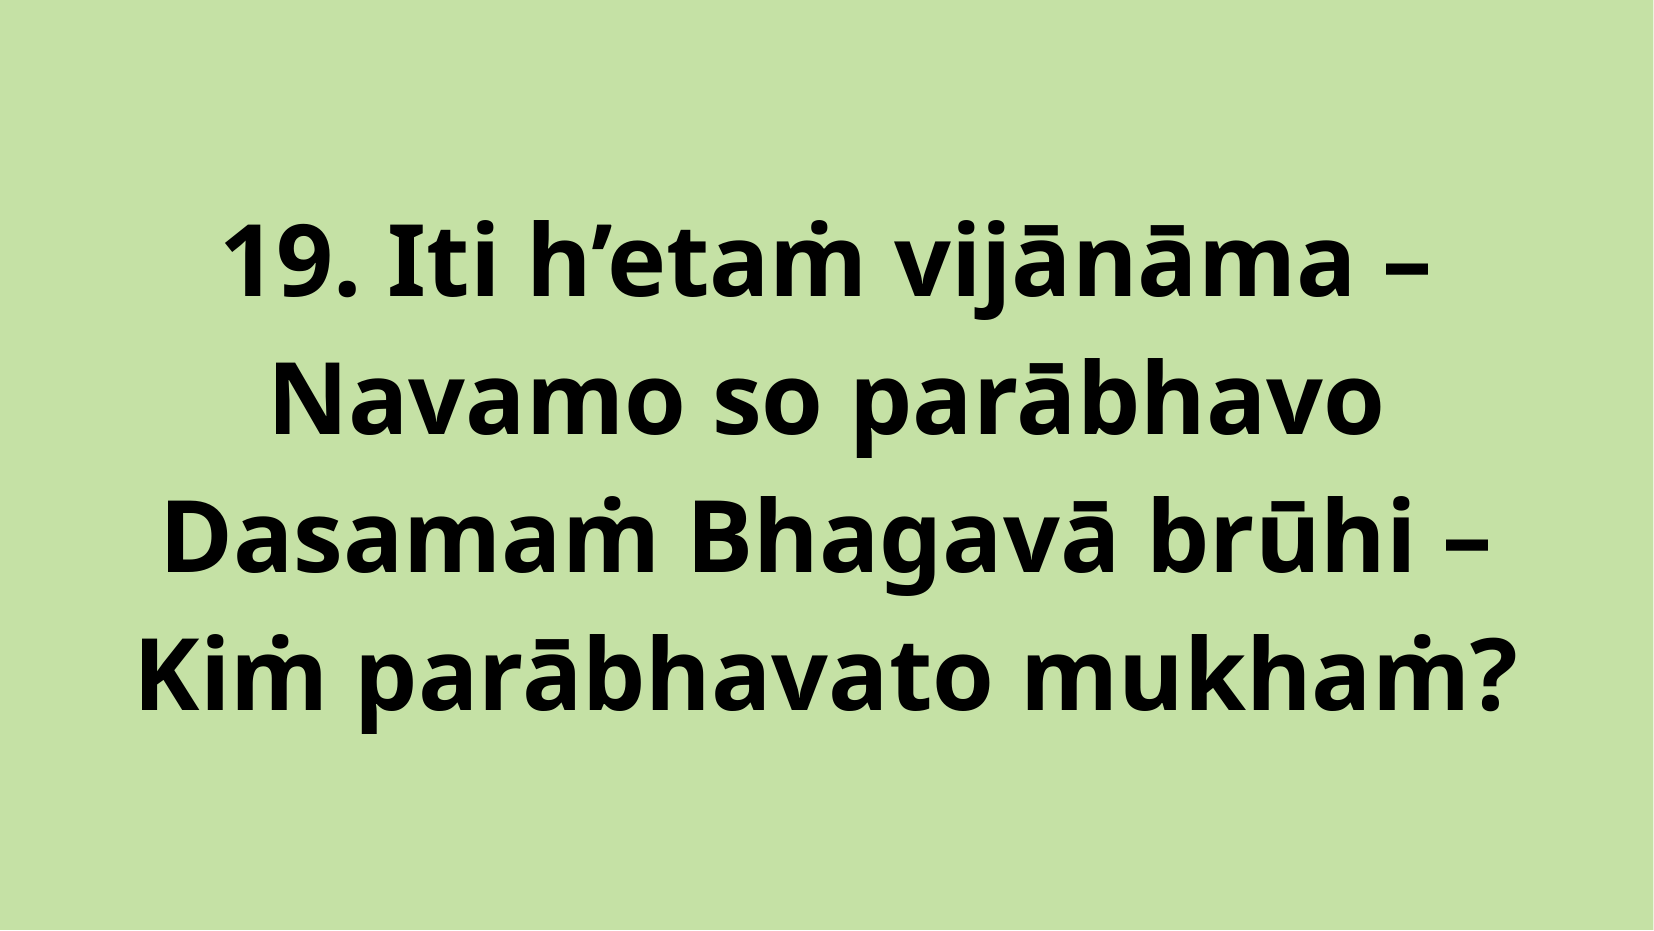

# 19. Iti h’etaṁ vijānāma –
Navamo so parābhavo
Dasamaṁ Bhagavā brūhi –
Kiṁ parābhavato mukhaṁ?